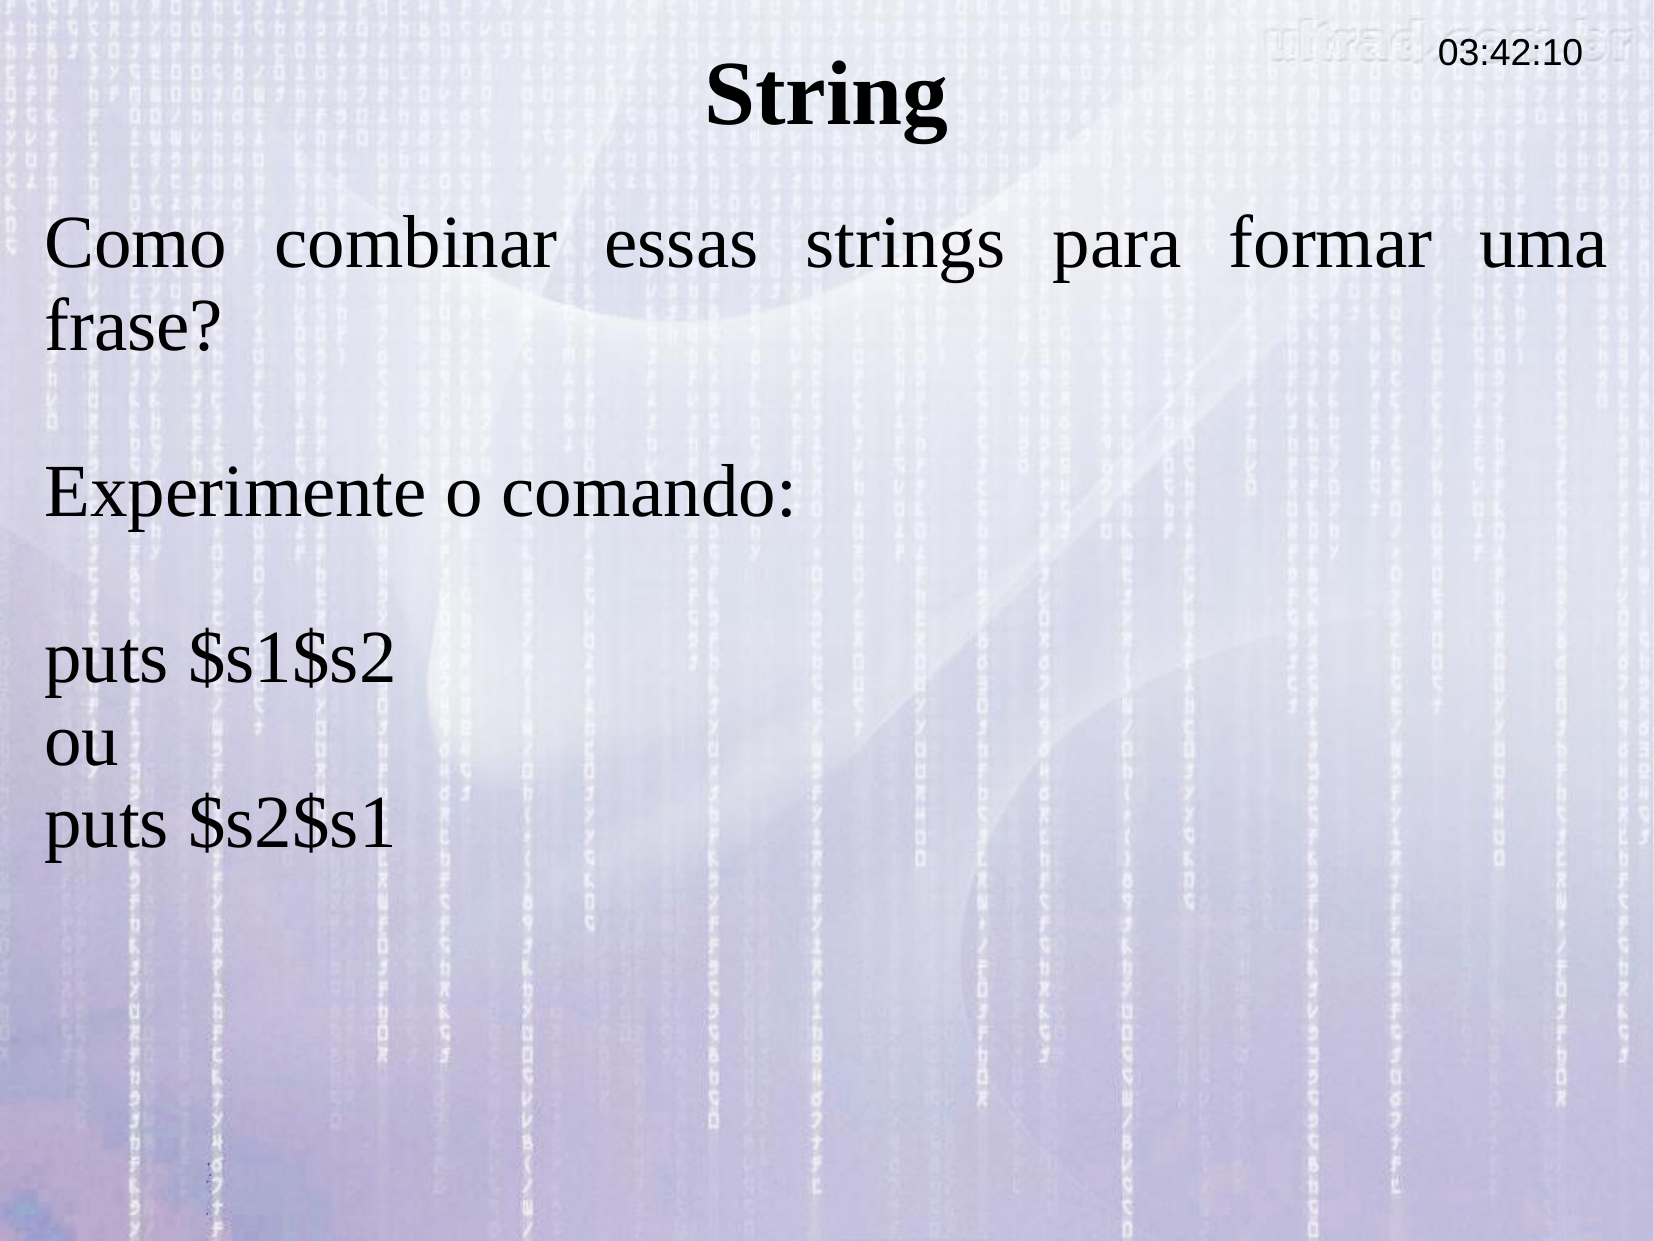

02:23:20
String
Como combinar essas strings para formar uma frase?
Experimente o comando:
puts $s1$s2
ou
puts $s2$s1